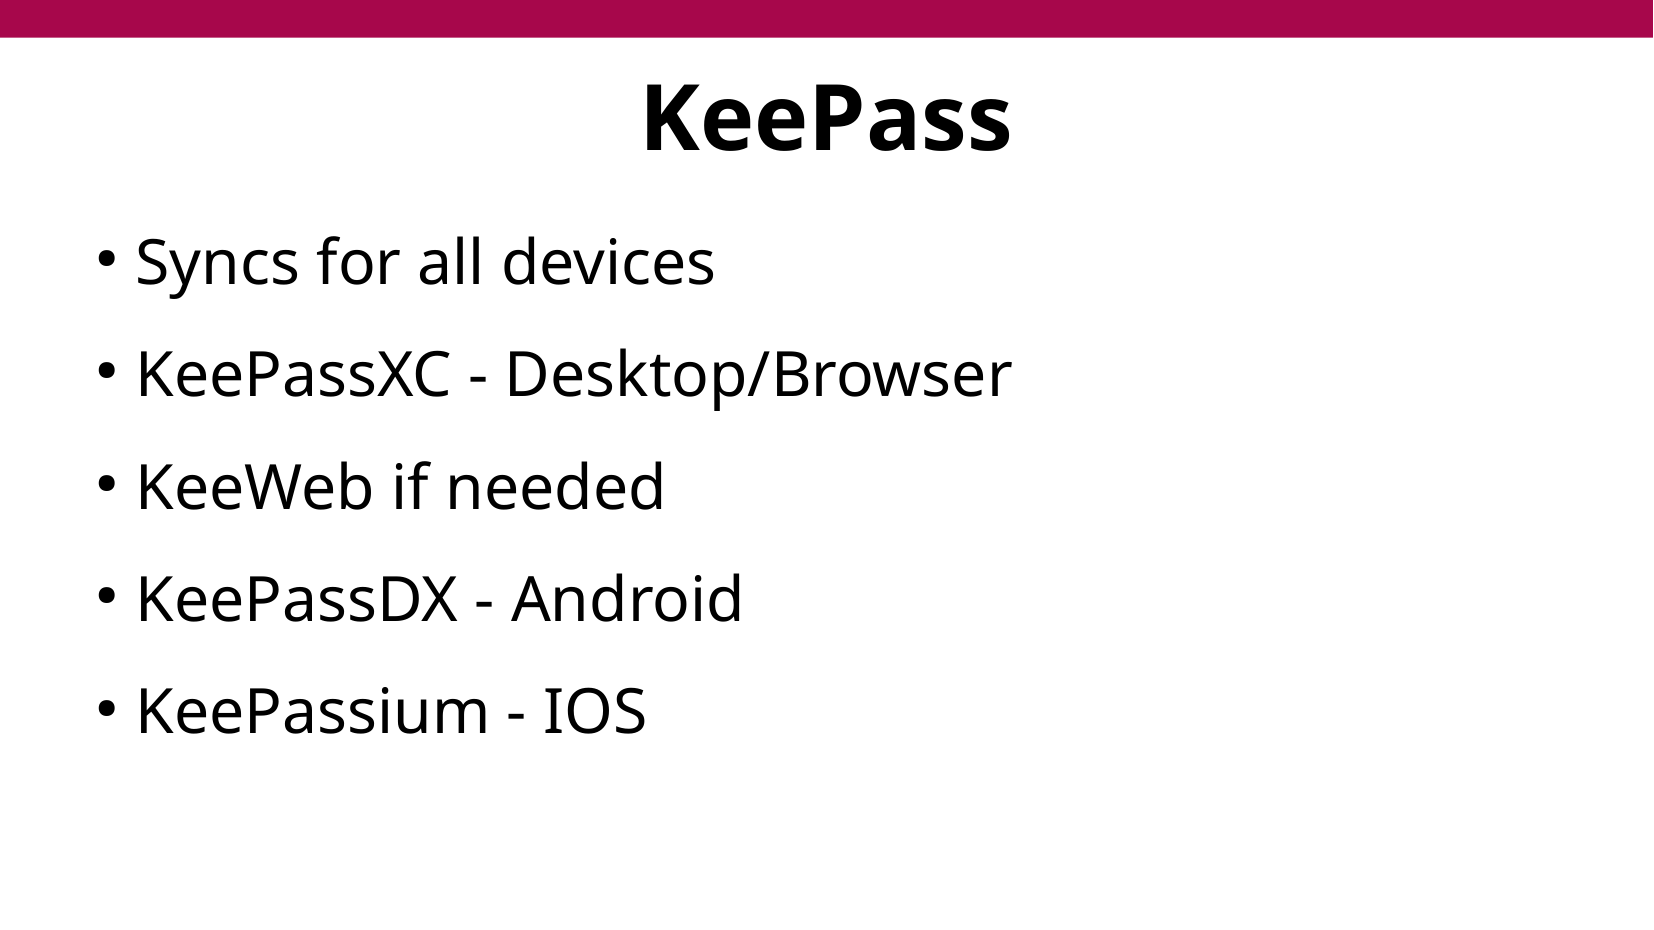

# KeePass
Syncs for all devices
KeePassXC - Desktop/Browser
KeeWeb if needed
KeePassDX - Android
KeePassium - IOS